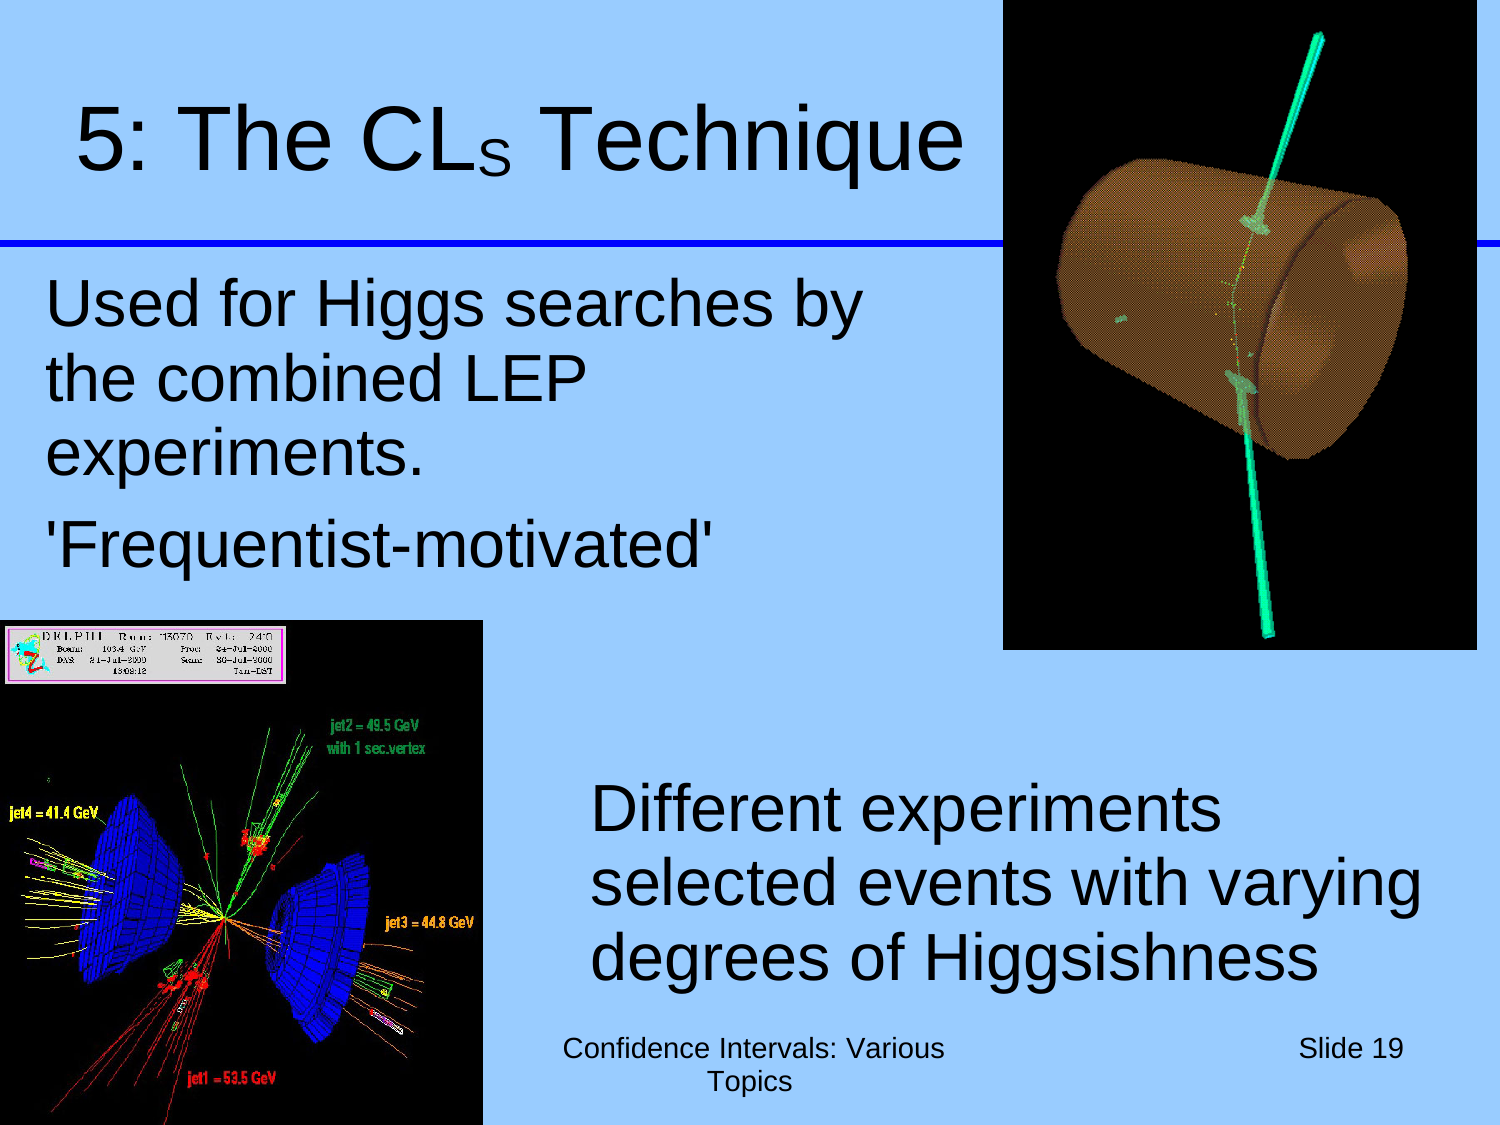

# 5: The CLS Technique
Used for Higgs searches by the combined LEP experiments.
'Frequentist-motivated'
Different experiments selected events with varying degrees of Higgsishness
19